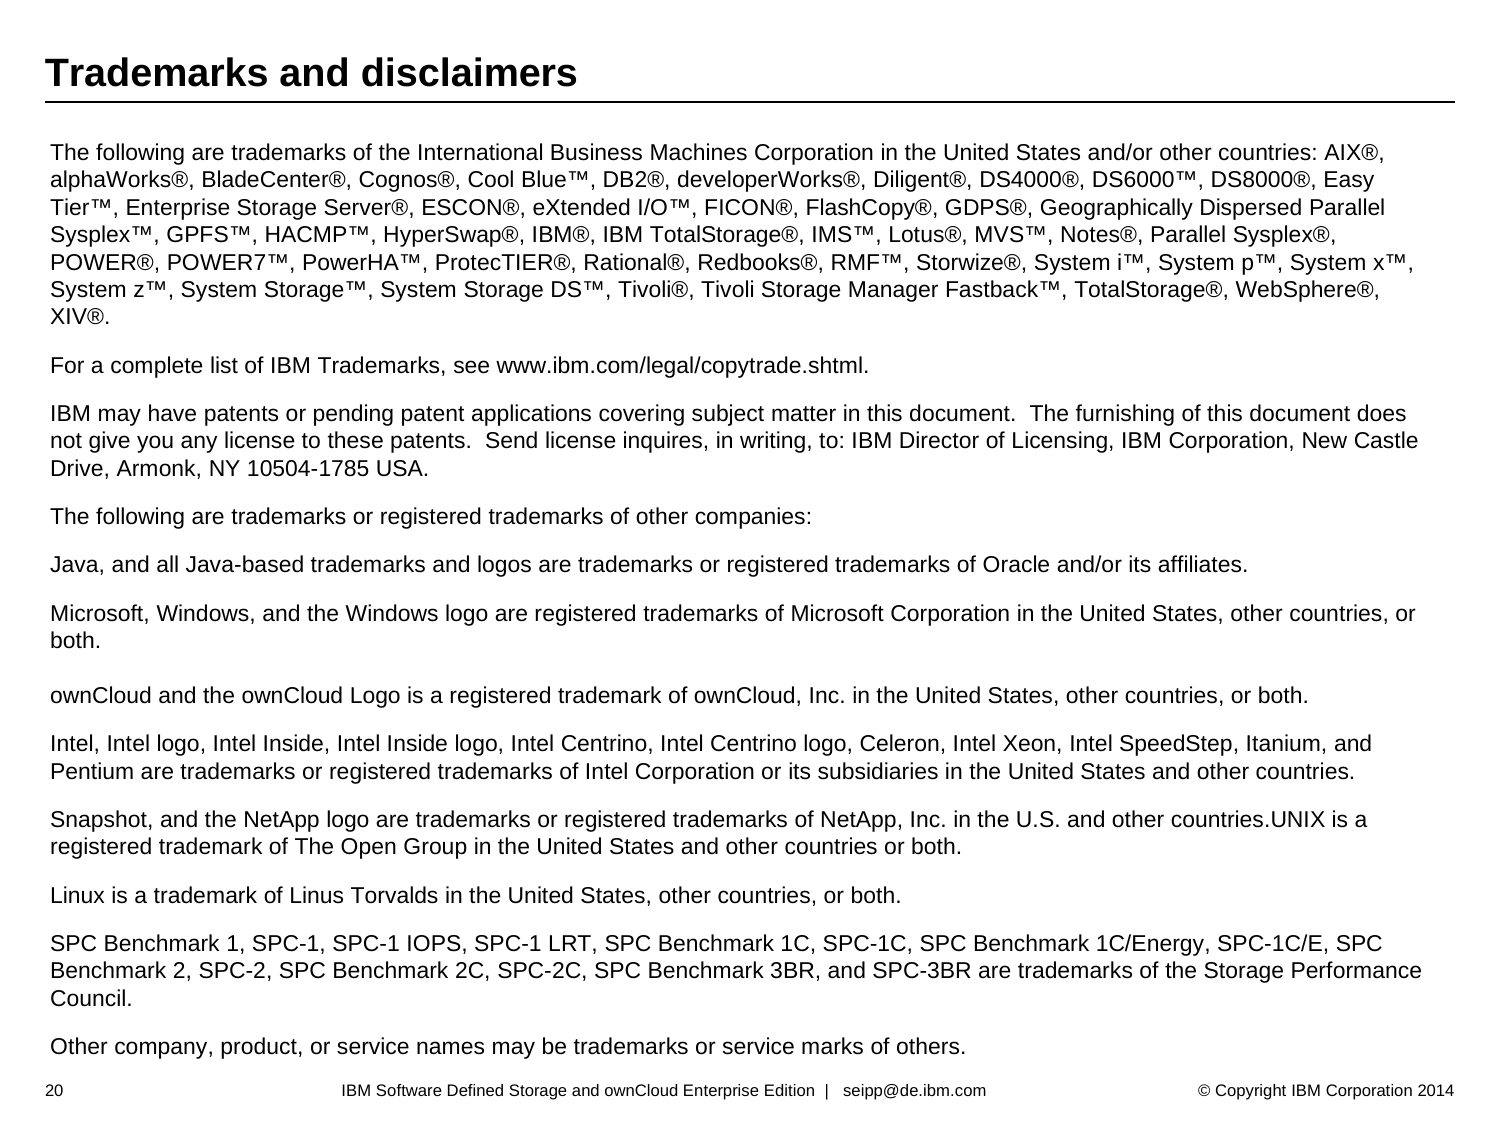

# Trademarks and disclaimers
The following are trademarks of the International Business Machines Corporation in the United States and/or other countries: AIX®, alphaWorks®, BladeCenter®, Cognos®, Cool Blue™, DB2®, developerWorks®, Diligent®, DS4000®, DS6000™, DS8000®, Easy Tier™, Enterprise Storage Server®, ESCON®, eXtended I/O™, FICON®, FlashCopy®, GDPS®, Geographically Dispersed Parallel Sysplex™, GPFS™, HACMP™, HyperSwap®, IBM®, IBM TotalStorage®, IMS™, Lotus®, MVS™, Notes®, Parallel Sysplex®, POWER®, POWER7™, PowerHA™, ProtecTIER®, Rational®, Redbooks®, RMF™, Storwize®, System i™, System p™, System x™, System z™, System Storage™, System Storage DS™, Tivoli®, Tivoli Storage Manager Fastback™, TotalStorage®, WebSphere®, XIV®.
For a complete list of IBM Trademarks, see www.ibm.com/legal/copytrade.shtml.
IBM may have patents or pending patent applications covering subject matter in this document. The furnishing of this document does not give you any license to these patents. Send license inquires, in writing, to: IBM Director of Licensing, IBM Corporation, New Castle Drive, Armonk, NY 10504-1785 USA.
The following are trademarks or registered trademarks of other companies:
Java, and all Java-based trademarks and logos are trademarks or registered trademarks of Oracle and/or its affiliates.
Microsoft, Windows, and the Windows logo are registered trademarks of Microsoft Corporation in the United States, other countries, or both.
ownCloud and the ownCloud Logo is a registered trademark of ownCloud, Inc. in the United States, other countries, or both.
Intel, Intel logo, Intel Inside, Intel Inside logo, Intel Centrino, Intel Centrino logo, Celeron, Intel Xeon, Intel SpeedStep, Itanium, and Pentium are trademarks or registered trademarks of Intel Corporation or its subsidiaries in the United States and other countries.
Snapshot, and the NetApp logo are trademarks or registered trademarks of NetApp, Inc. in the U.S. and other countries.UNIX is a registered trademark of The Open Group in the United States and other countries or both.
Linux is a trademark of Linus Torvalds in the United States, other countries, or both.
SPC Benchmark 1, SPC-1, SPC-1 IOPS, SPC-1 LRT, SPC Benchmark 1C, SPC-1C, SPC Benchmark 1C/Energy, SPC-1C/E, SPC Benchmark 2, SPC-2, SPC Benchmark 2C, SPC-2C, SPC Benchmark 3BR, and SPC-3BR are trademarks of the Storage Performance Council.
Other company, product, or service names may be trademarks or service marks of others.
20
IBM Software Defined Storage and ownCloud Enterprise Edition | seipp@de.ibm.com